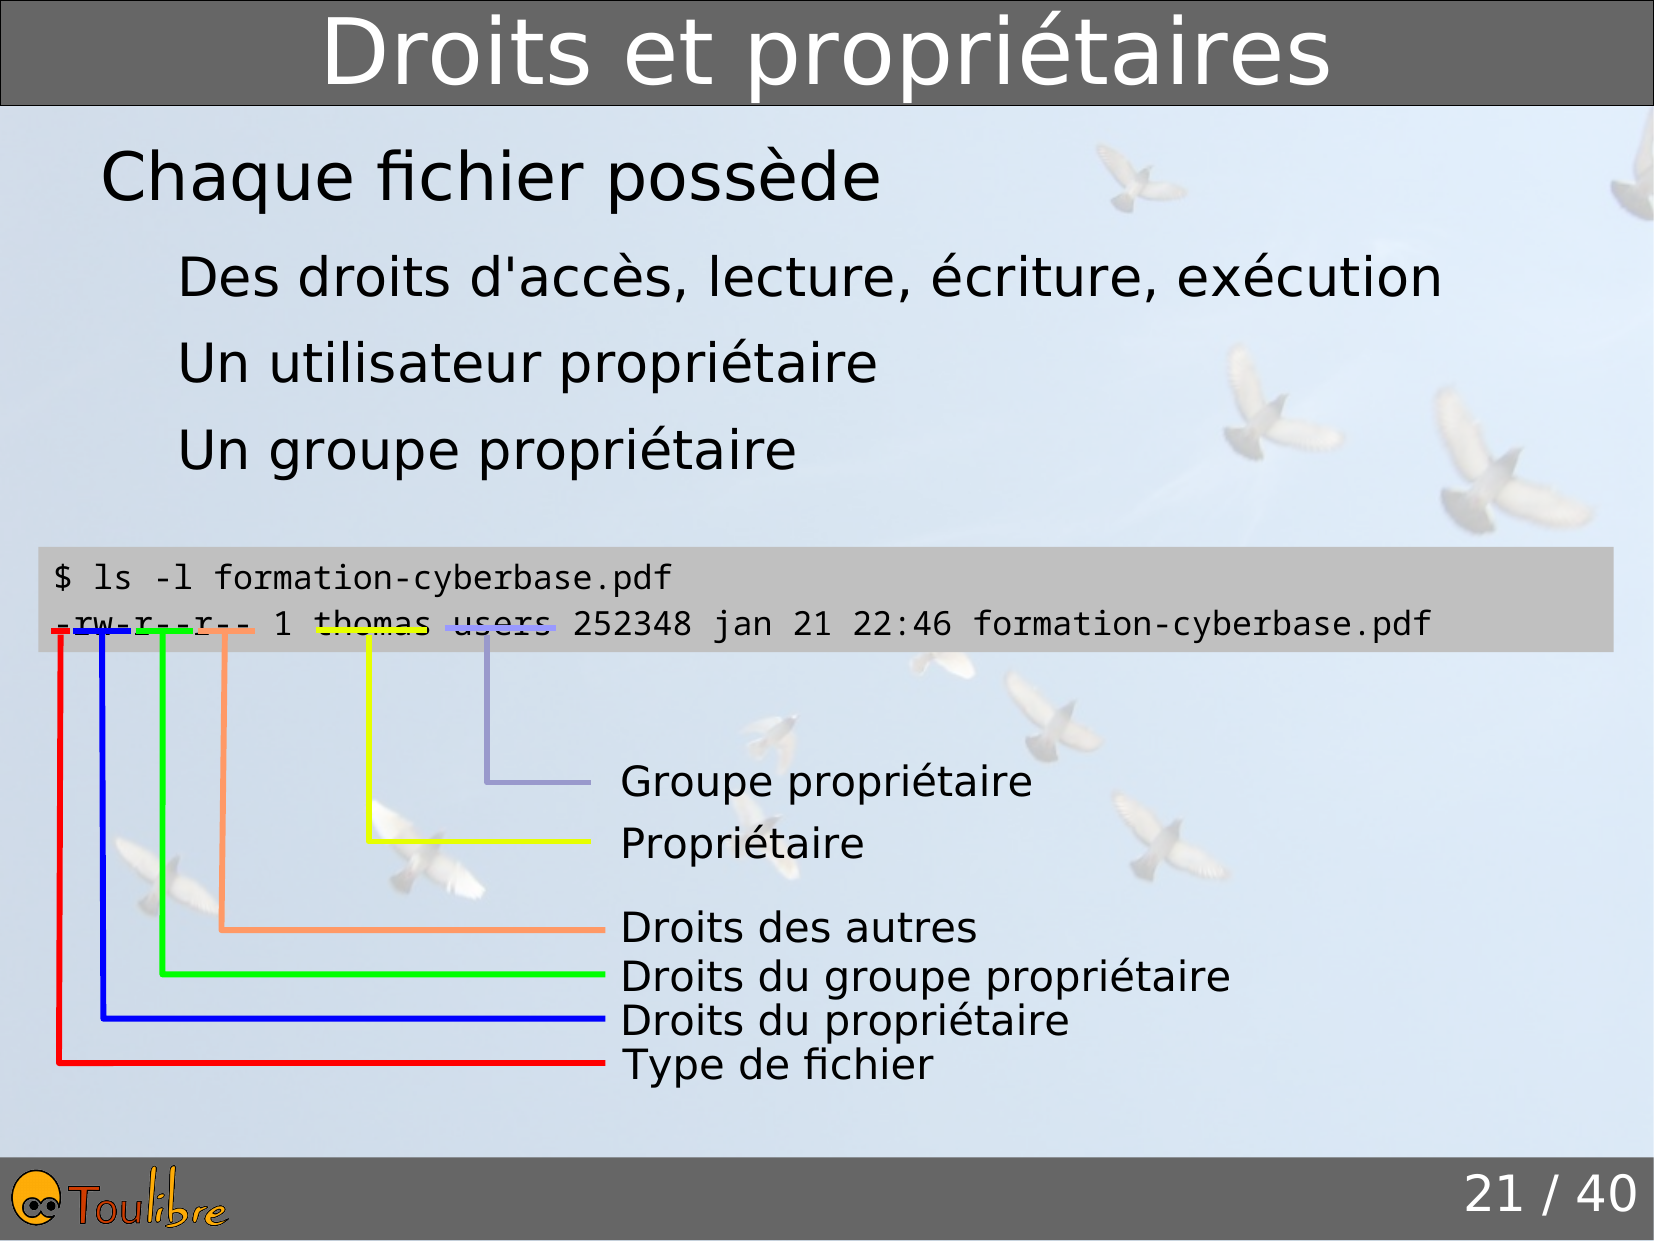

# Droits et propriétaires
Chaque fichier possède
Des droits d'accès, lecture, écriture, exécution
Un utilisateur propriétaire
Un groupe propriétaire
$ ls -l formation-cyberbase.pdf
-rw-r--r-- 1 thomas users 252348 jan 21 22:46 formation-cyberbase.pdf
Groupe propriétaire
Propriétaire
Droits des autres
Droits du groupe propriétaire
Droits du propriétaire
Type de fichier